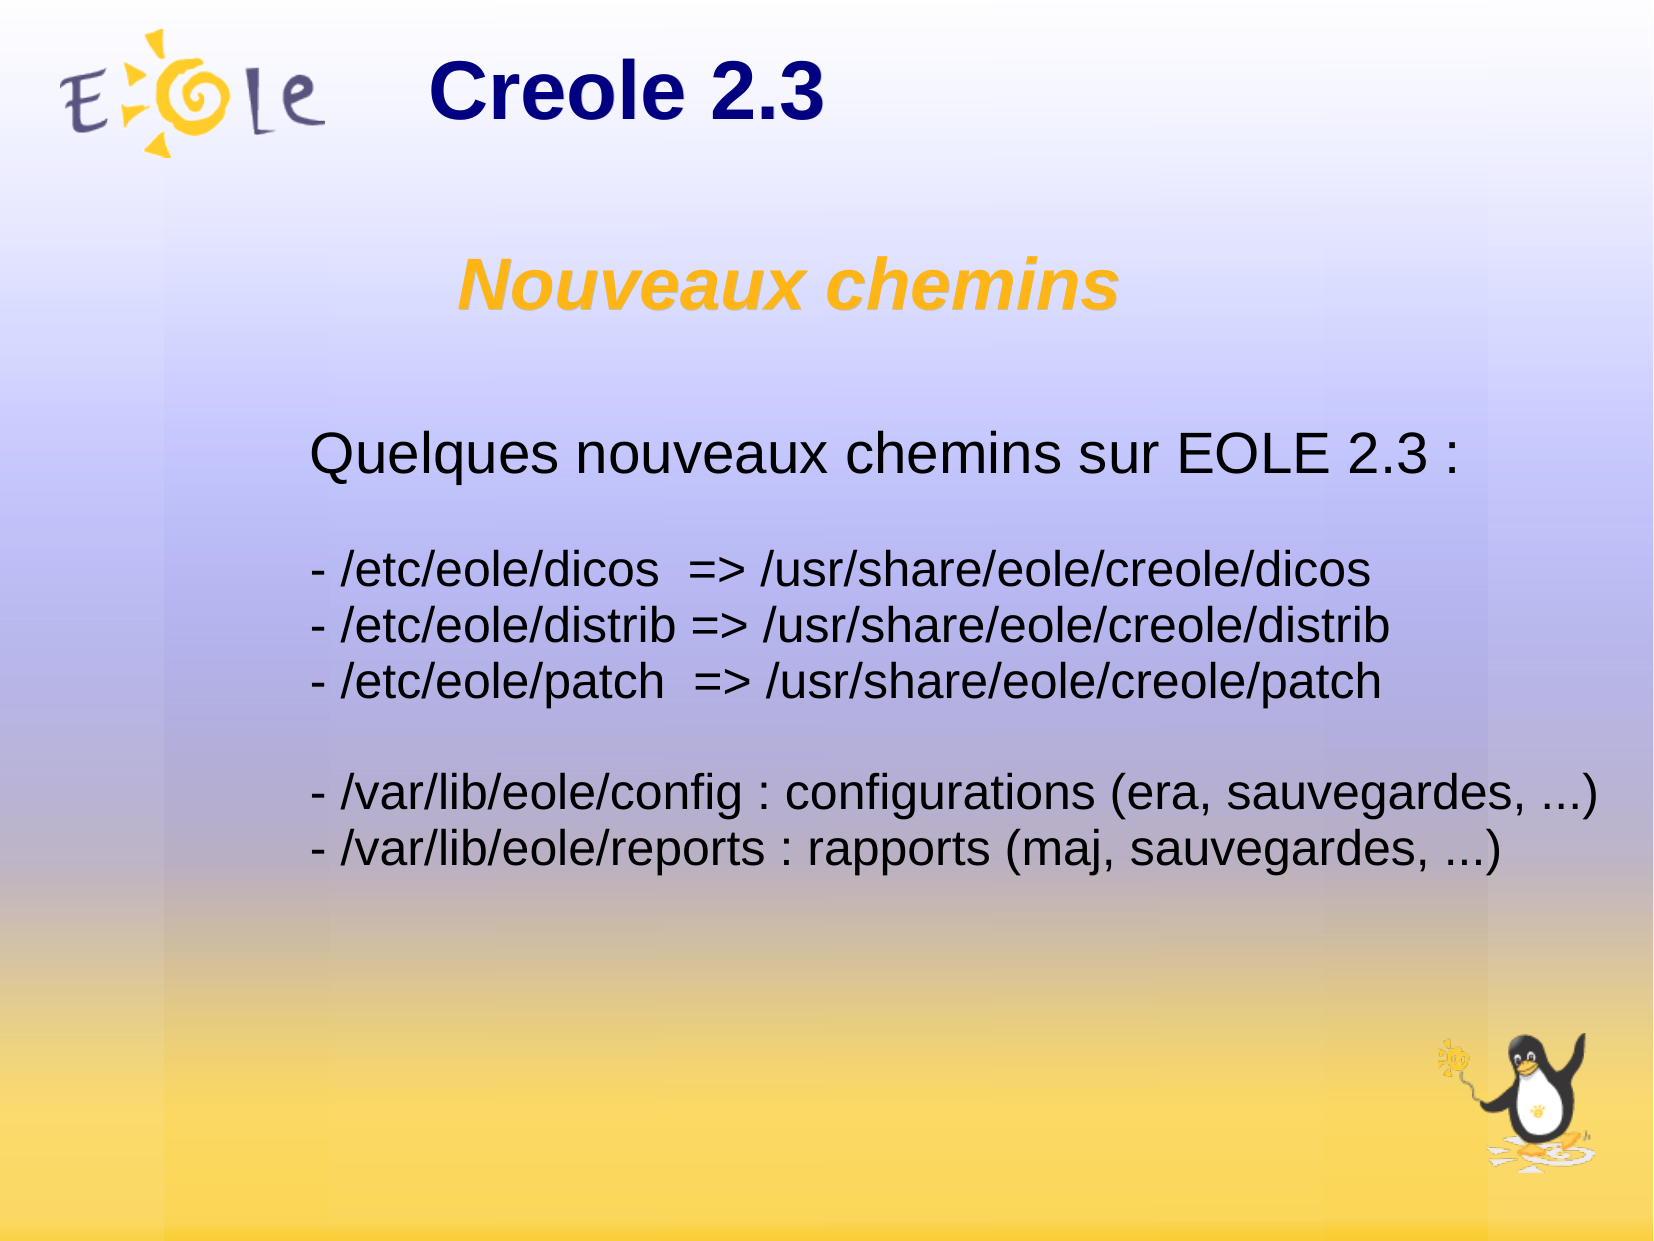

Creole 2.3
Nouveaux chemins
Quelques nouveaux chemins sur EOLE 2.3 :
- /etc/eole/dicos => /usr/share/eole/creole/dicos
- /etc/eole/distrib => /usr/share/eole/creole/distrib
- /etc/eole/patch => /usr/share/eole/creole/patch
- /var/lib/eole/config : configurations (era, sauvegardes, ...)
- /var/lib/eole/reports : rapports (maj, sauvegardes, ...)